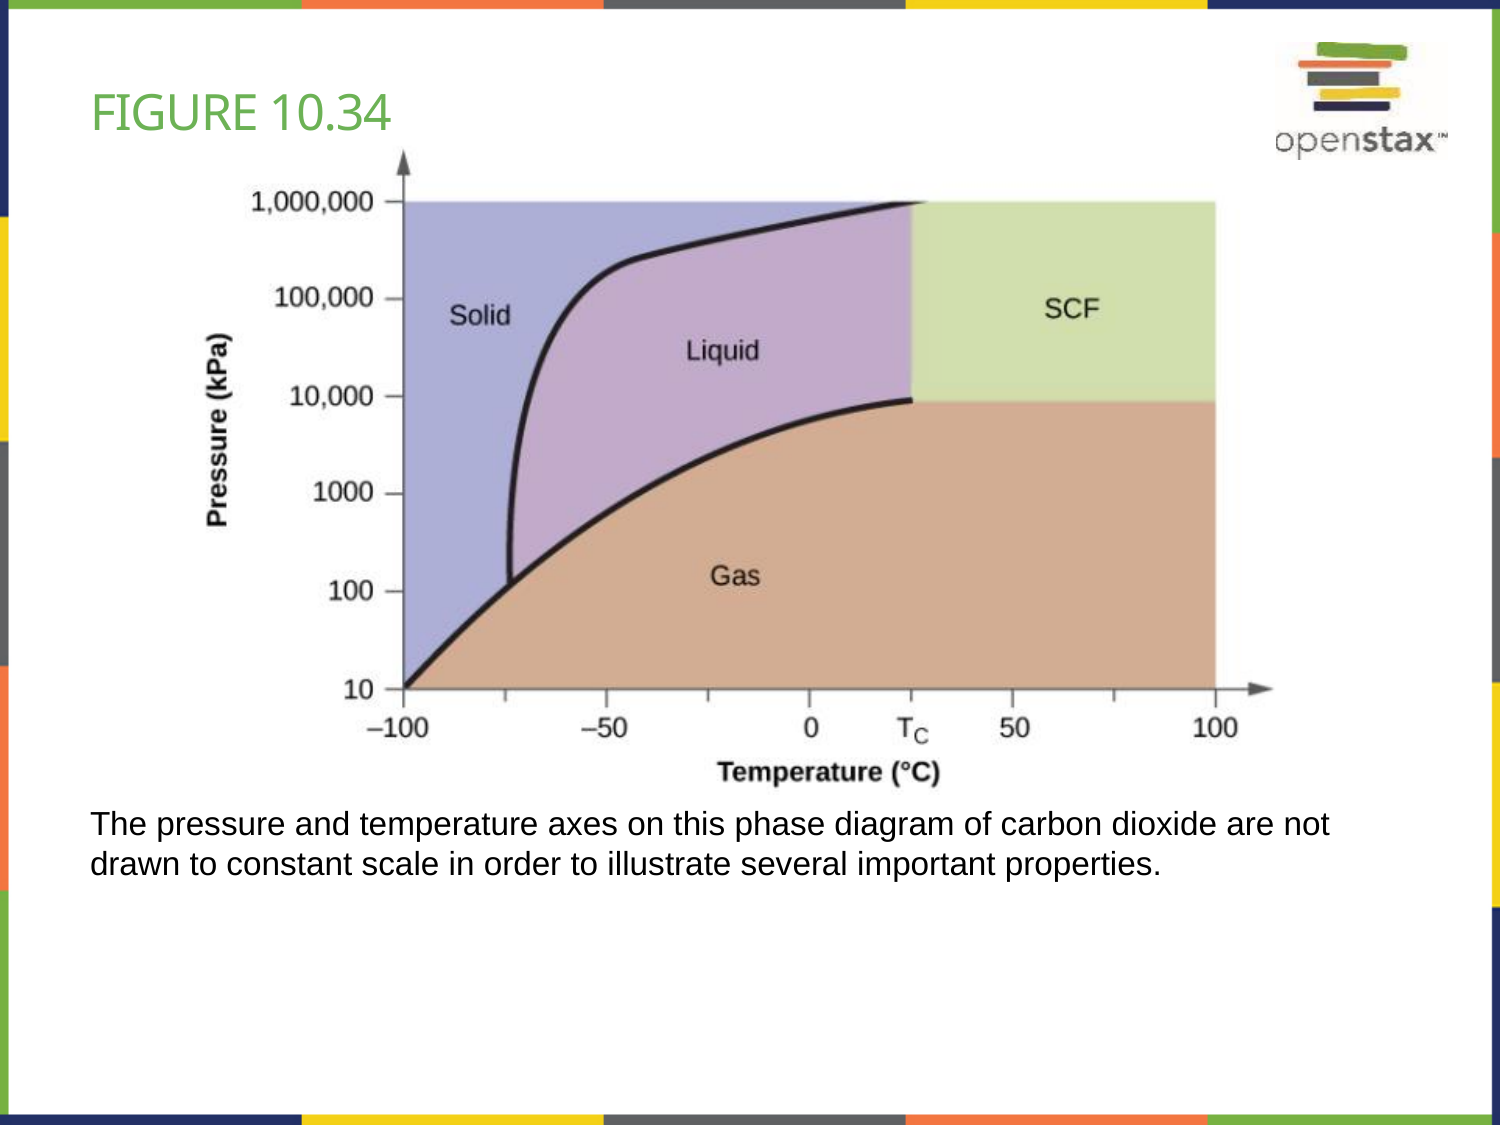

# Figure 10.34
The pressure and temperature axes on this phase diagram of carbon dioxide are not drawn to constant scale in order to illustrate several important properties.